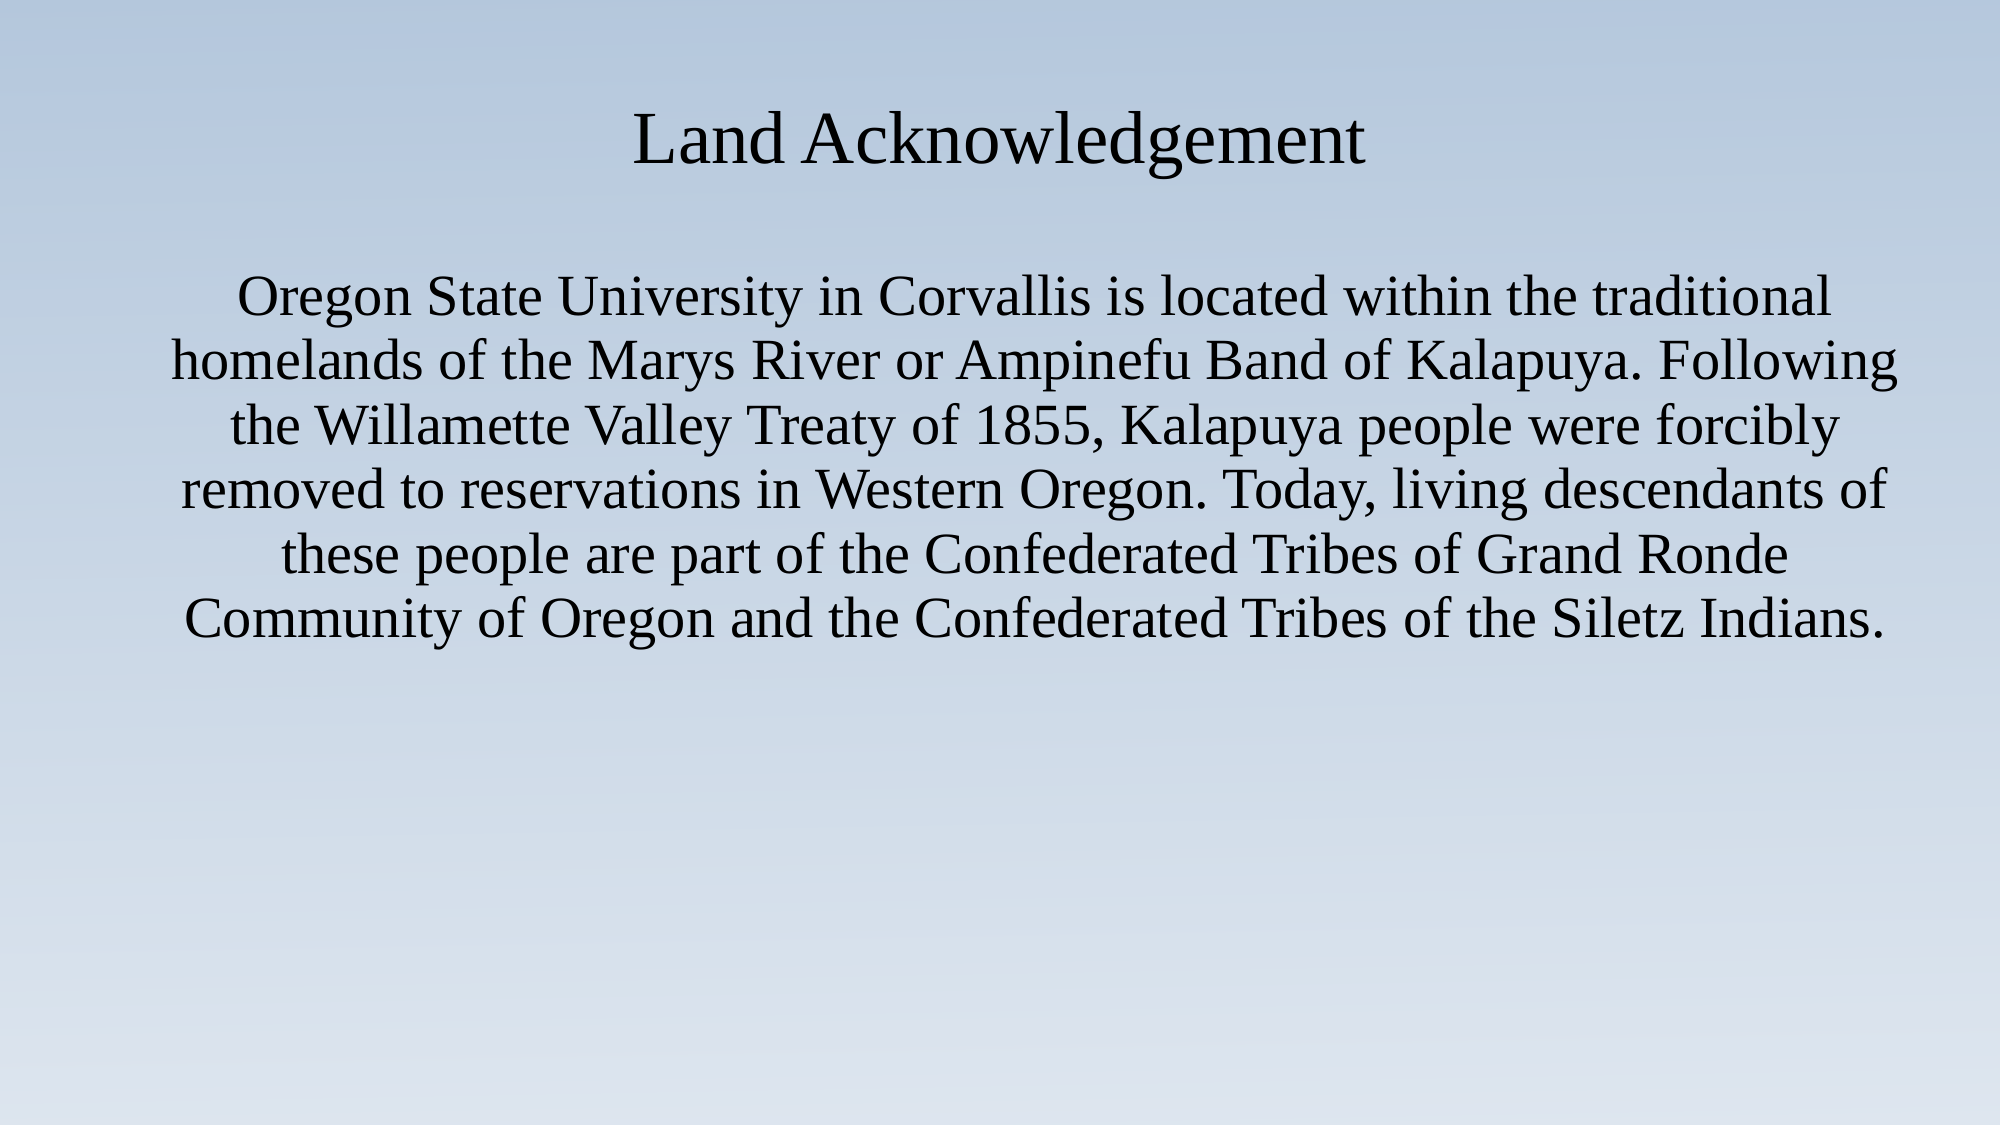

# Land Acknowledgement
Oregon State University in Corvallis is located within the traditional homelands of the Marys River or Ampinefu Band of Kalapuya. Following the Willamette Valley Treaty of 1855, Kalapuya people were forcibly removed to reservations in Western Oregon. Today, living descendants of these people are part of the Confederated Tribes of Grand Ronde Community of Oregon and the Confederated Tribes of the Siletz Indians.